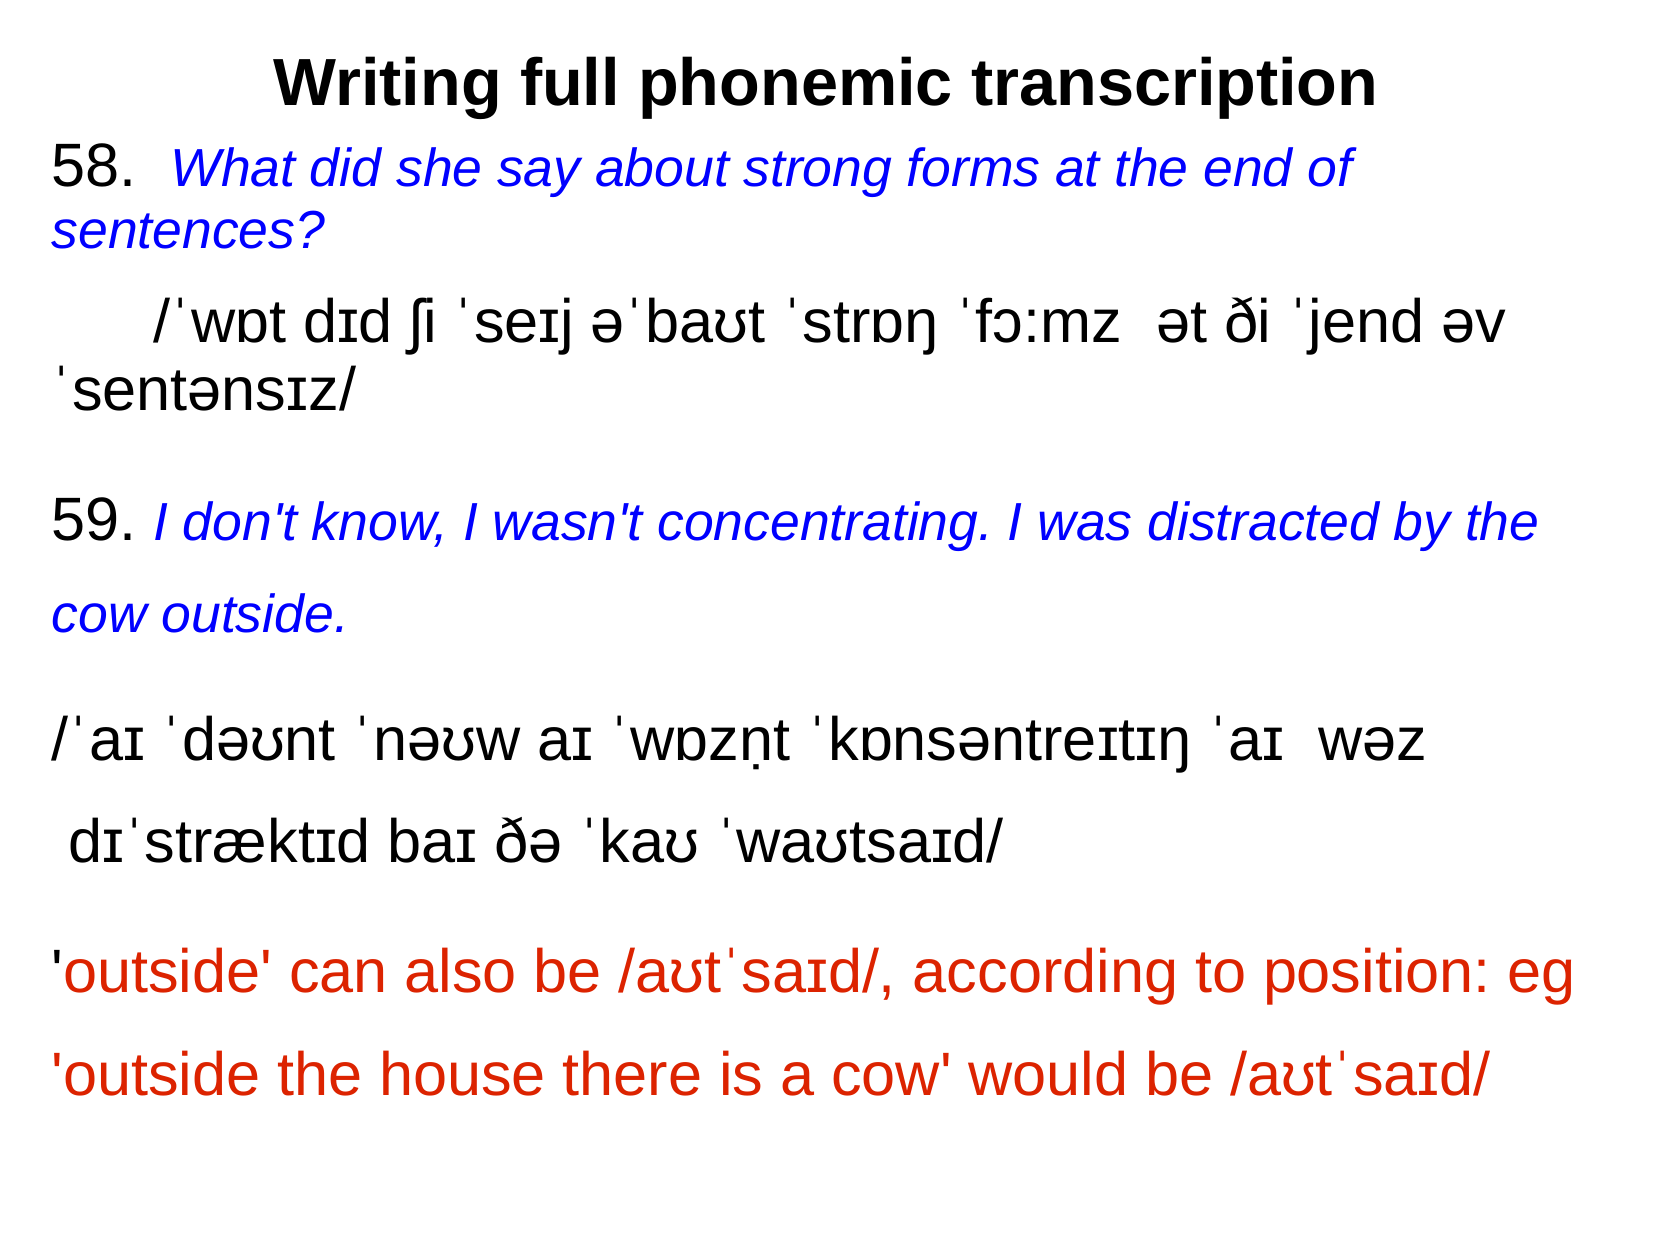

# Writing full phonemic transcription
58. What did she say about strong forms at the end of sentences?
 /ˈwɒt dɪd ʃi ˈseɪj əˈbaʊt ˈstrɒŋ ˈfɔ:mz ət ði ˈjend əv ˈsentənsɪz/
59. I don't know, I wasn't concentrating. I was distracted by the cow outside.
/ˈaɪ ˈdəʊnt ˈnəʊw aɪ ˈwɒzṇt ˈkɒnsəntreɪtɪŋ ˈaɪ wəz dɪˈstræktɪd baɪ ðə ˈkaʊ ˈwaʊtsaɪd/
'outside' can also be /aʊtˈsaɪd/, according to position: eg 'outside the house there is a cow' would be /aʊtˈsaɪd/